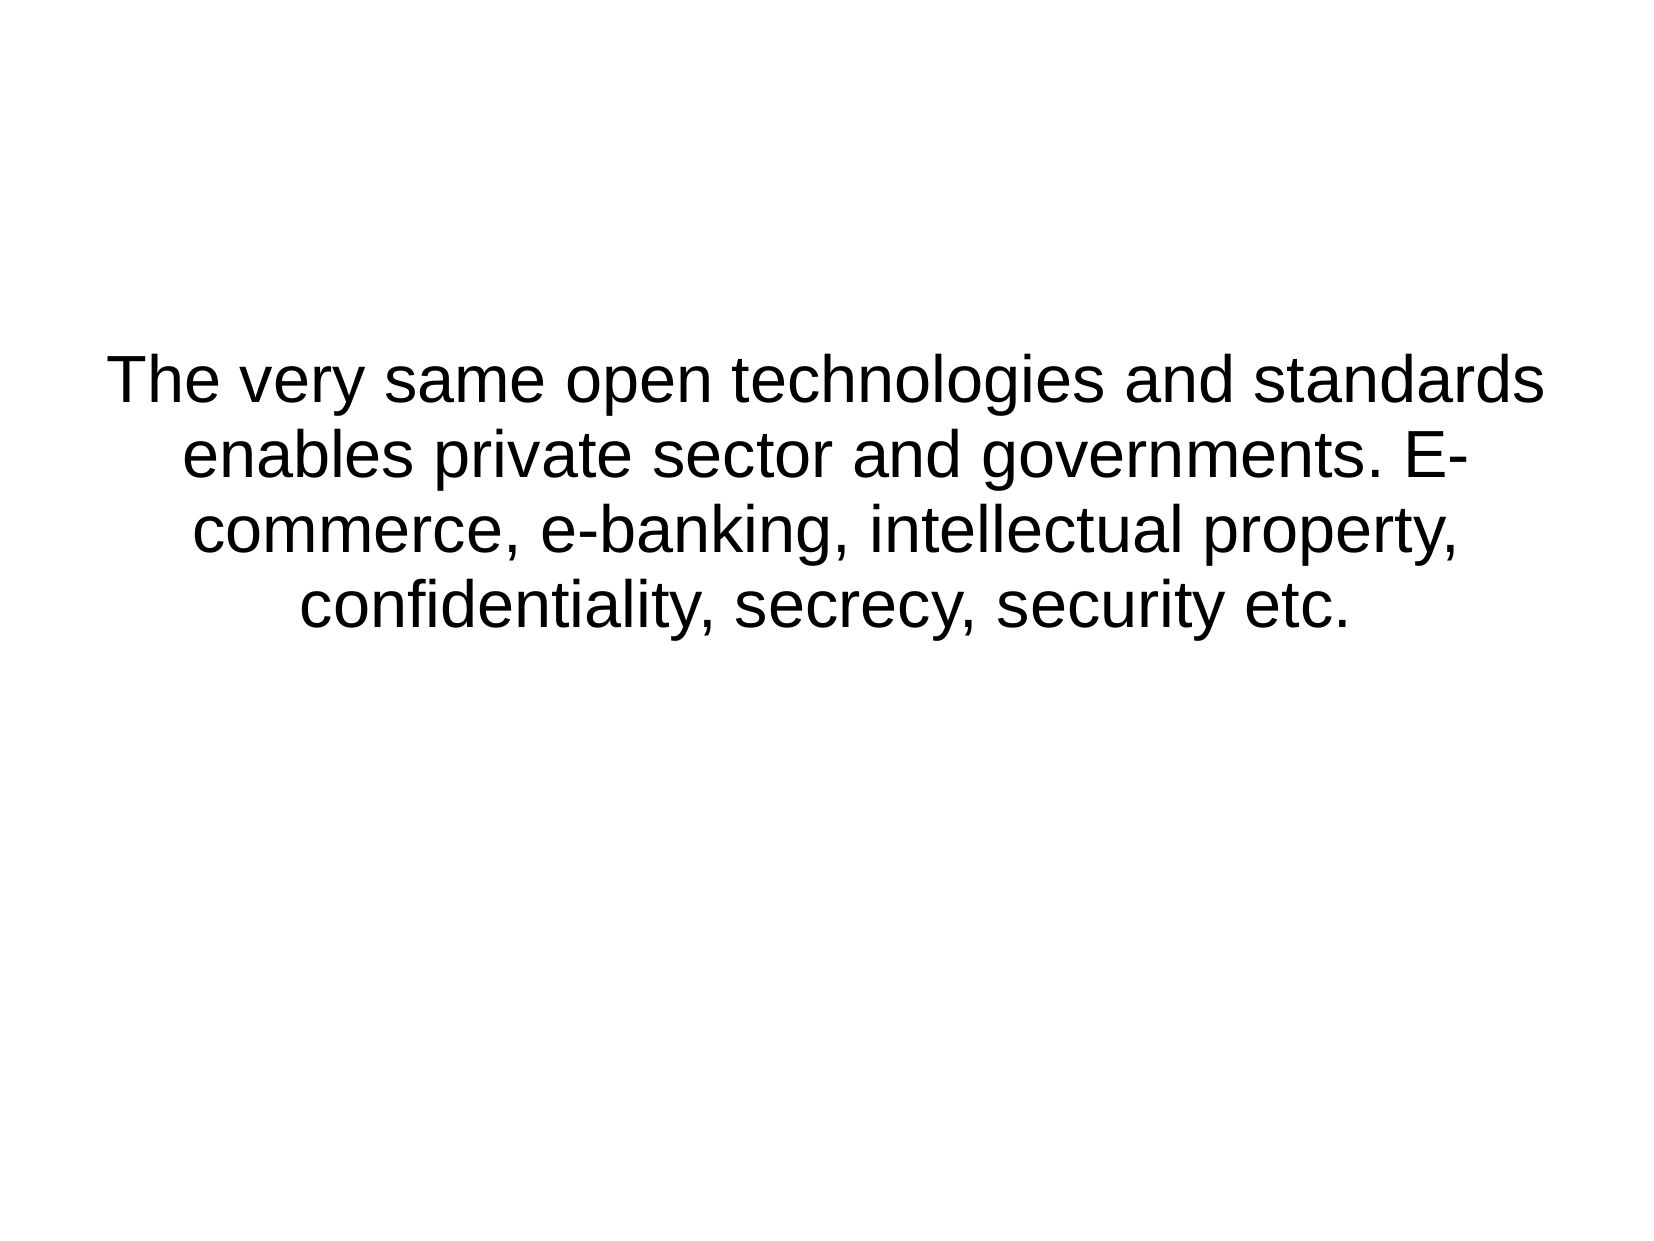

# The very same open technologies and standards enables private sector and governments. E-commerce, e-banking, intellectual property, confidentiality, secrecy, security etc.